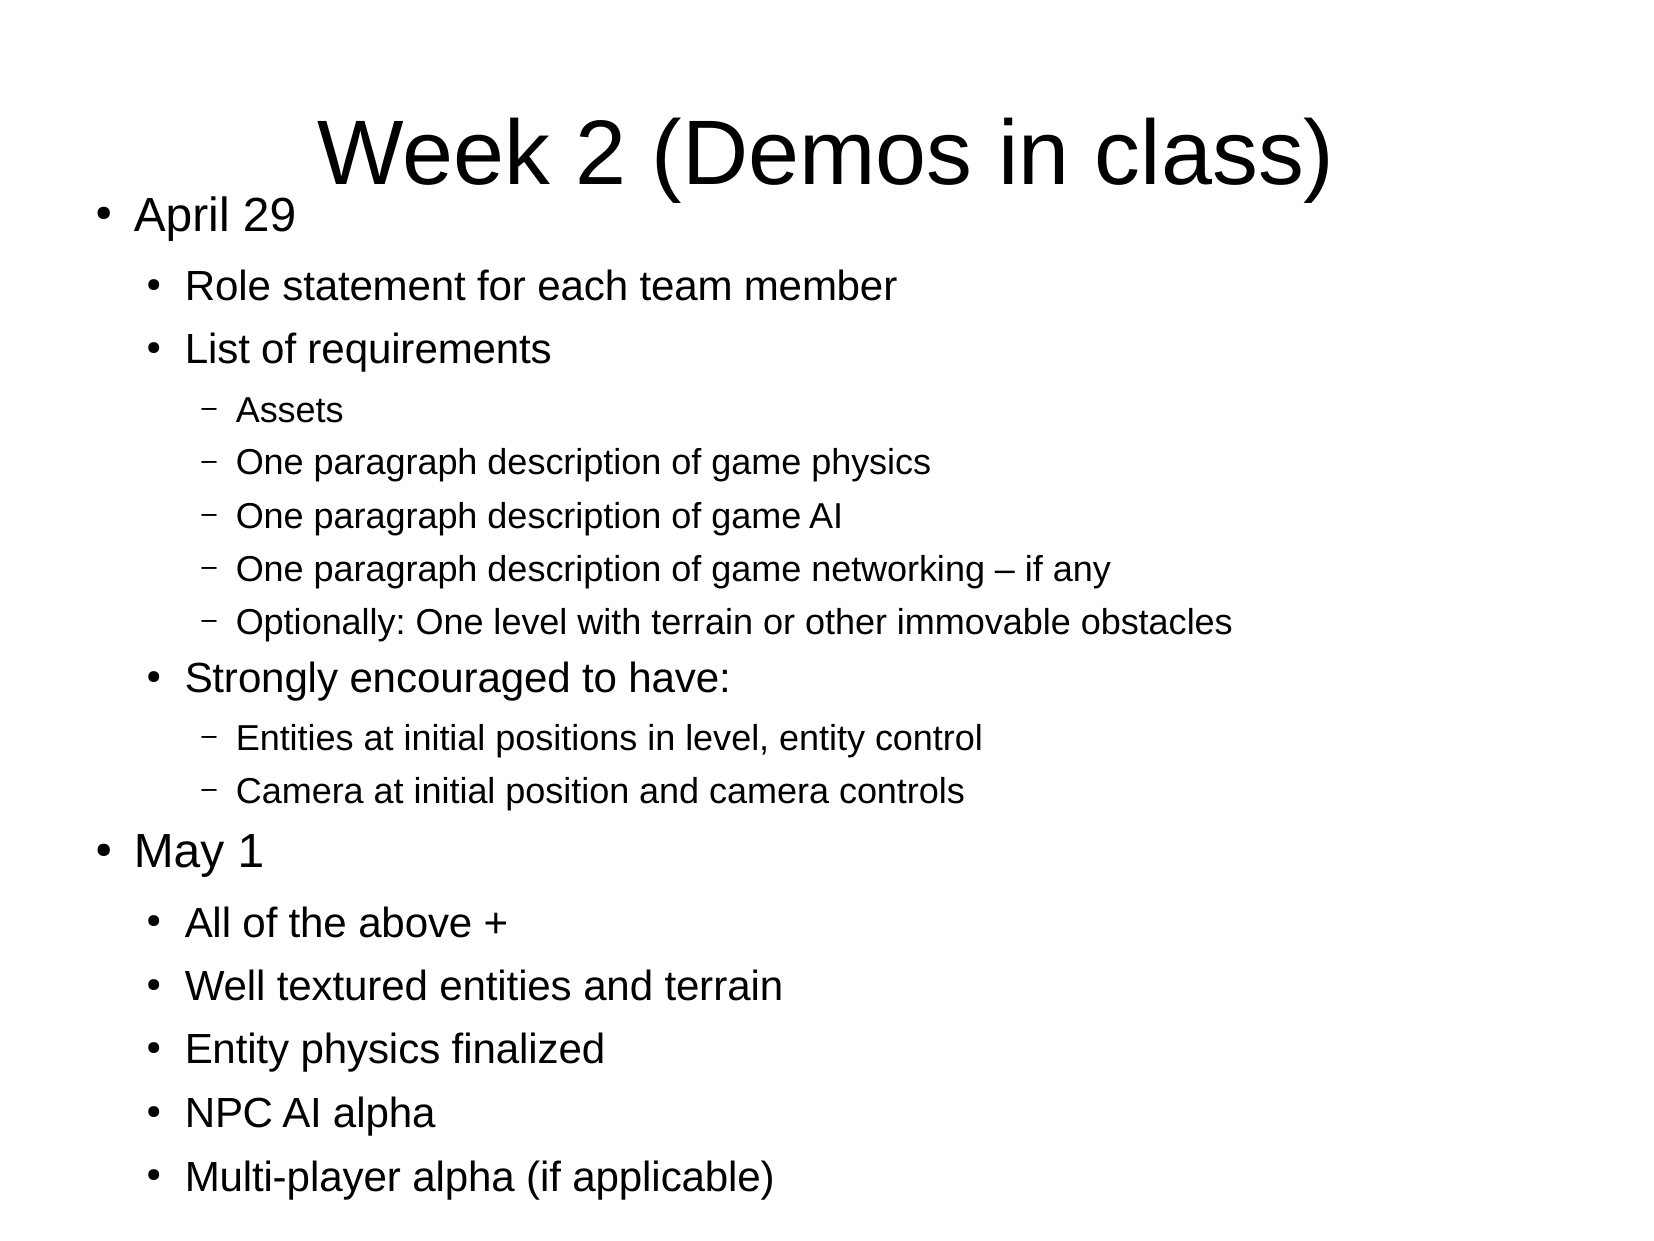

# Week 2 (Demos in class)
April 29
Role statement for each team member
List of requirements
Assets
One paragraph description of game physics
One paragraph description of game AI
One paragraph description of game networking – if any
Optionally: One level with terrain or other immovable obstacles
Strongly encouraged to have:
Entities at initial positions in level, entity control
Camera at initial position and camera controls
May 1
All of the above +
Well textured entities and terrain
Entity physics finalized
NPC AI alpha
Multi-player alpha (if applicable)